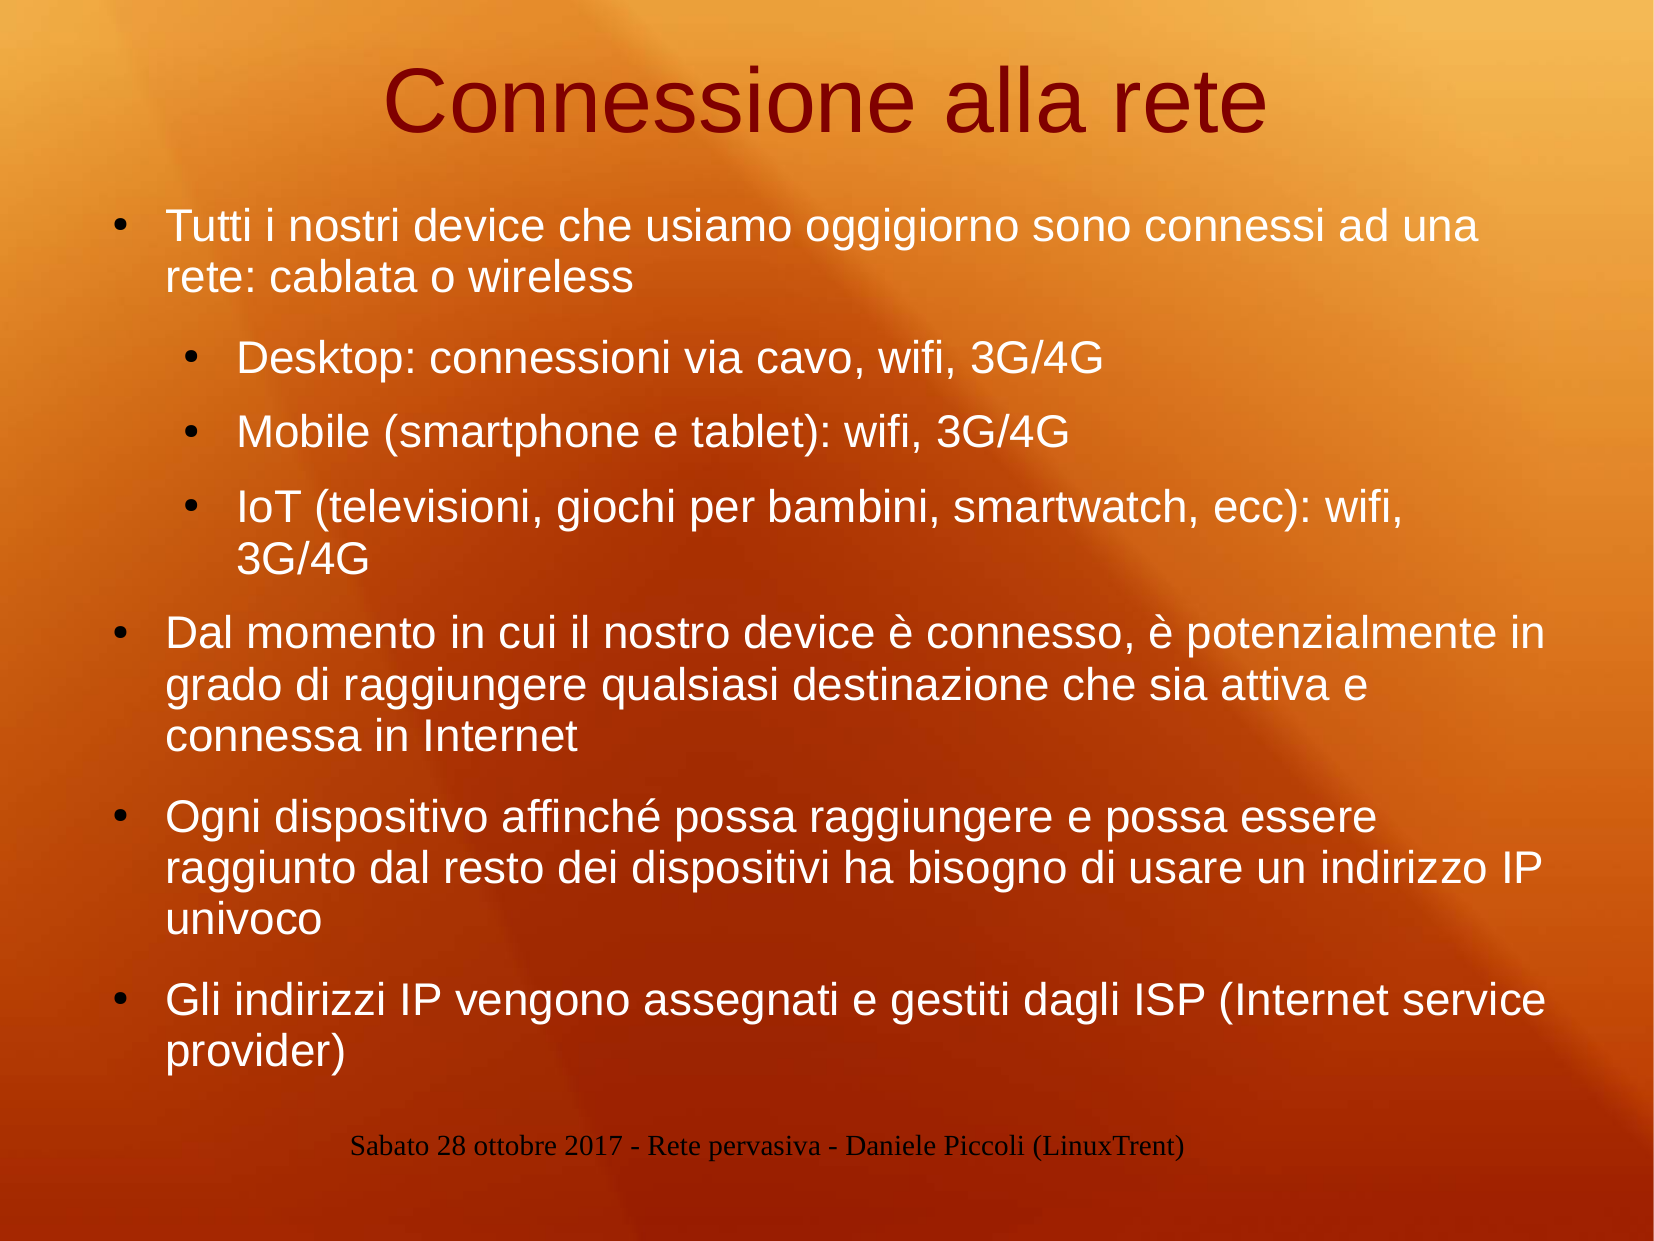

# Connessione alla rete
Tutti i nostri device che usiamo oggigiorno sono connessi ad una rete: cablata o wireless
Desktop: connessioni via cavo, wifi, 3G/4G
Mobile (smartphone e tablet): wifi, 3G/4G
IoT (televisioni, giochi per bambini, smartwatch, ecc): wifi, 3G/4G
Dal momento in cui il nostro device è connesso, è potenzialmente in grado di raggiungere qualsiasi destinazione che sia attiva e connessa in Internet
Ogni dispositivo affinché possa raggiungere e possa essere raggiunto dal resto dei dispositivi ha bisogno di usare un indirizzo IP univoco
Gli indirizzi IP vengono assegnati e gestiti dagli ISP (Internet service provider)
Sabato 28 ottobre 2017 - Rete pervasiva - Daniele Piccoli (LinuxTrent)